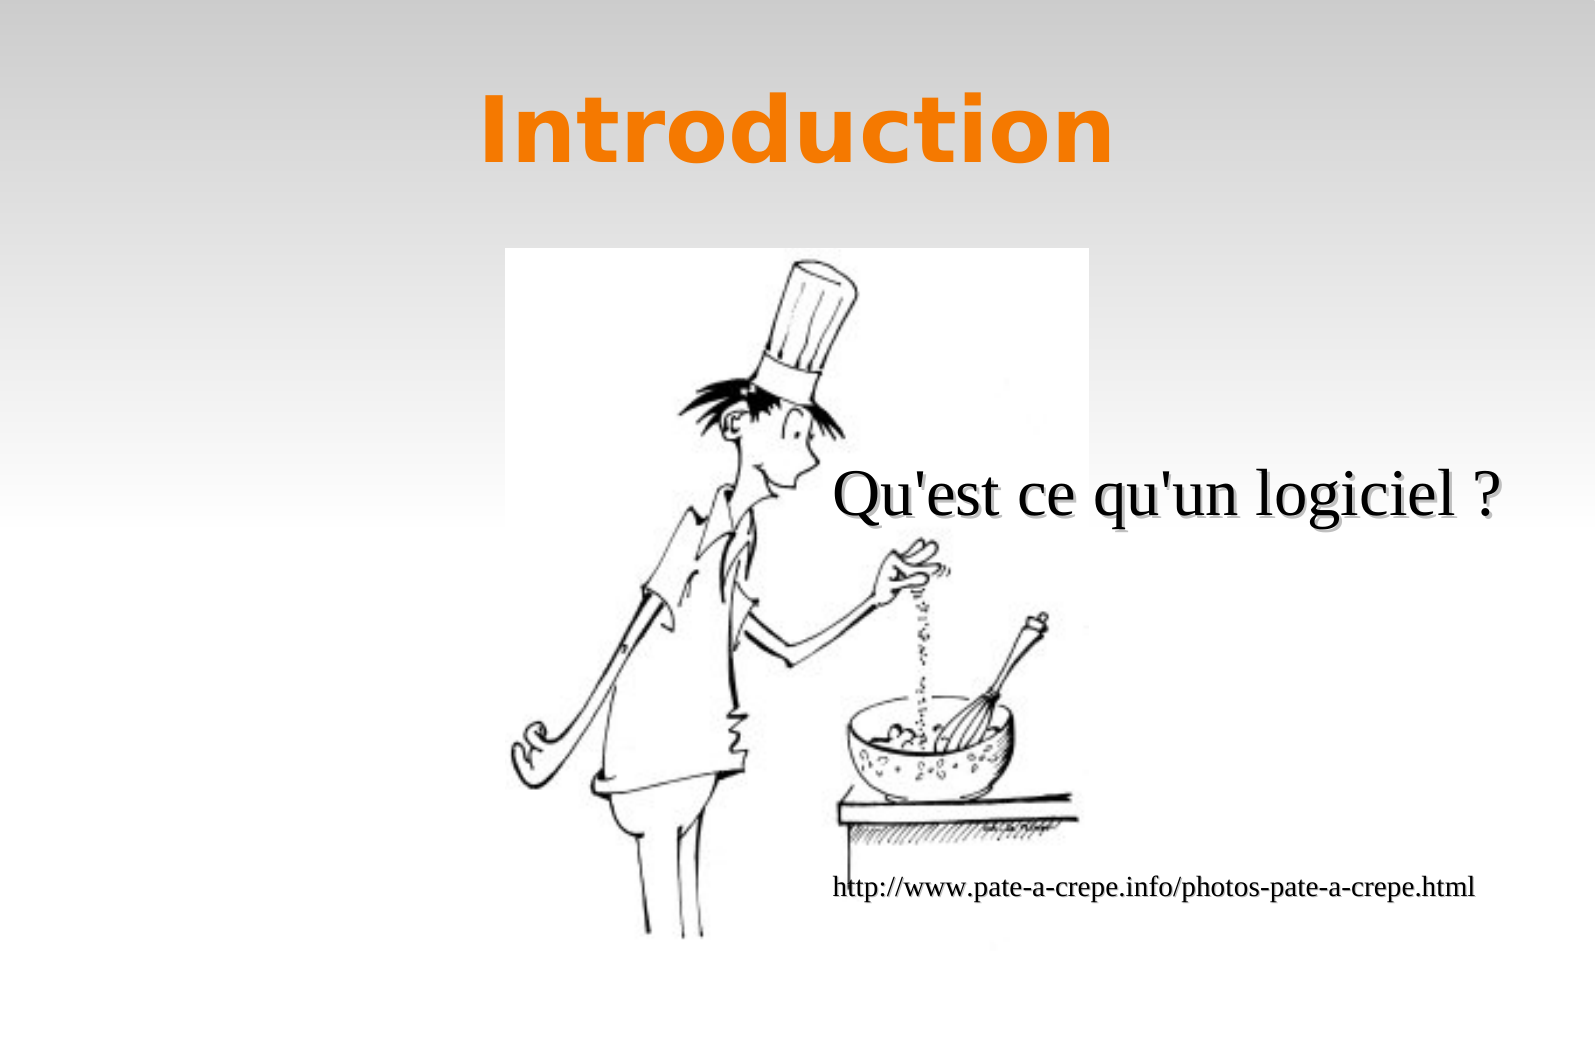

# Introduction
Qu'est ce qu'un logiciel ?
http://www.pate-a-crepe.info/photos-pate-a-crepe.html